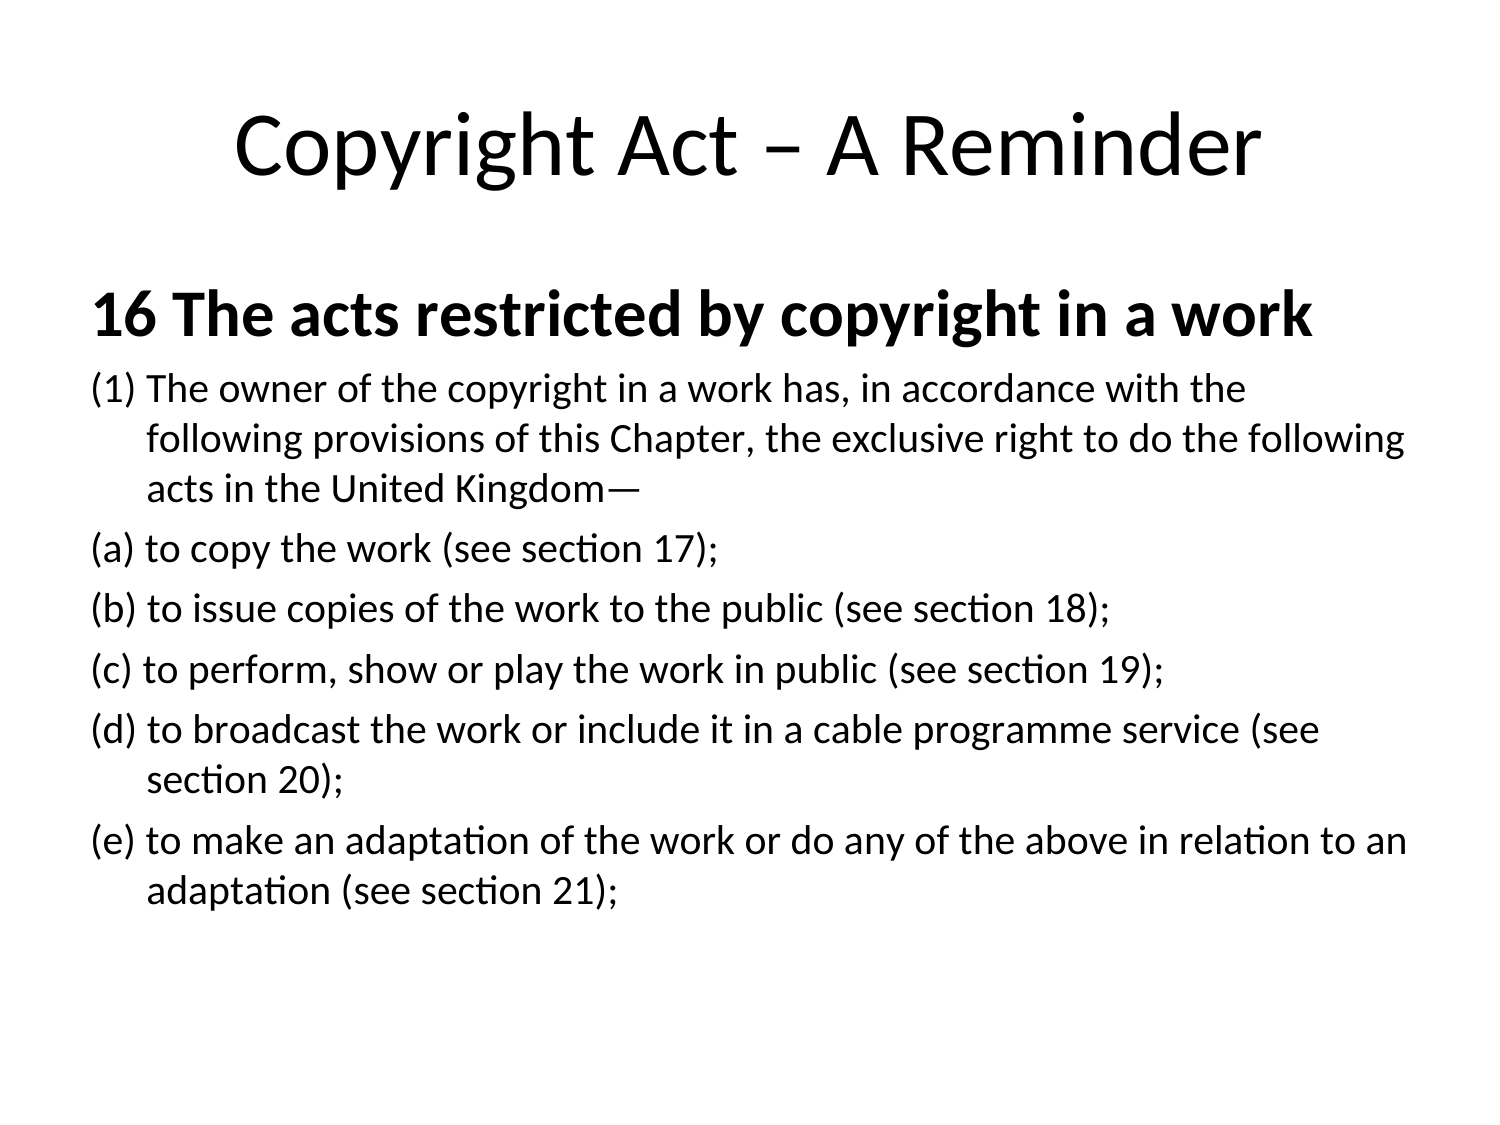

# Copyright Act – A Reminder
16 The acts restricted by copyright in a work
(1) The owner of the copyright in a work has, in accordance with the following provisions of this Chapter, the exclusive right to do the following acts in the United Kingdom—
(a) to copy the work (see section 17);
(b) to issue copies of the work to the public (see section 18);
(c) to perform, show or play the work in public (see section 19);
(d) to broadcast the work or include it in a cable programme service (see section 20);
(e) to make an adaptation of the work or do any of the above in relation to an adaptation (see section 21);